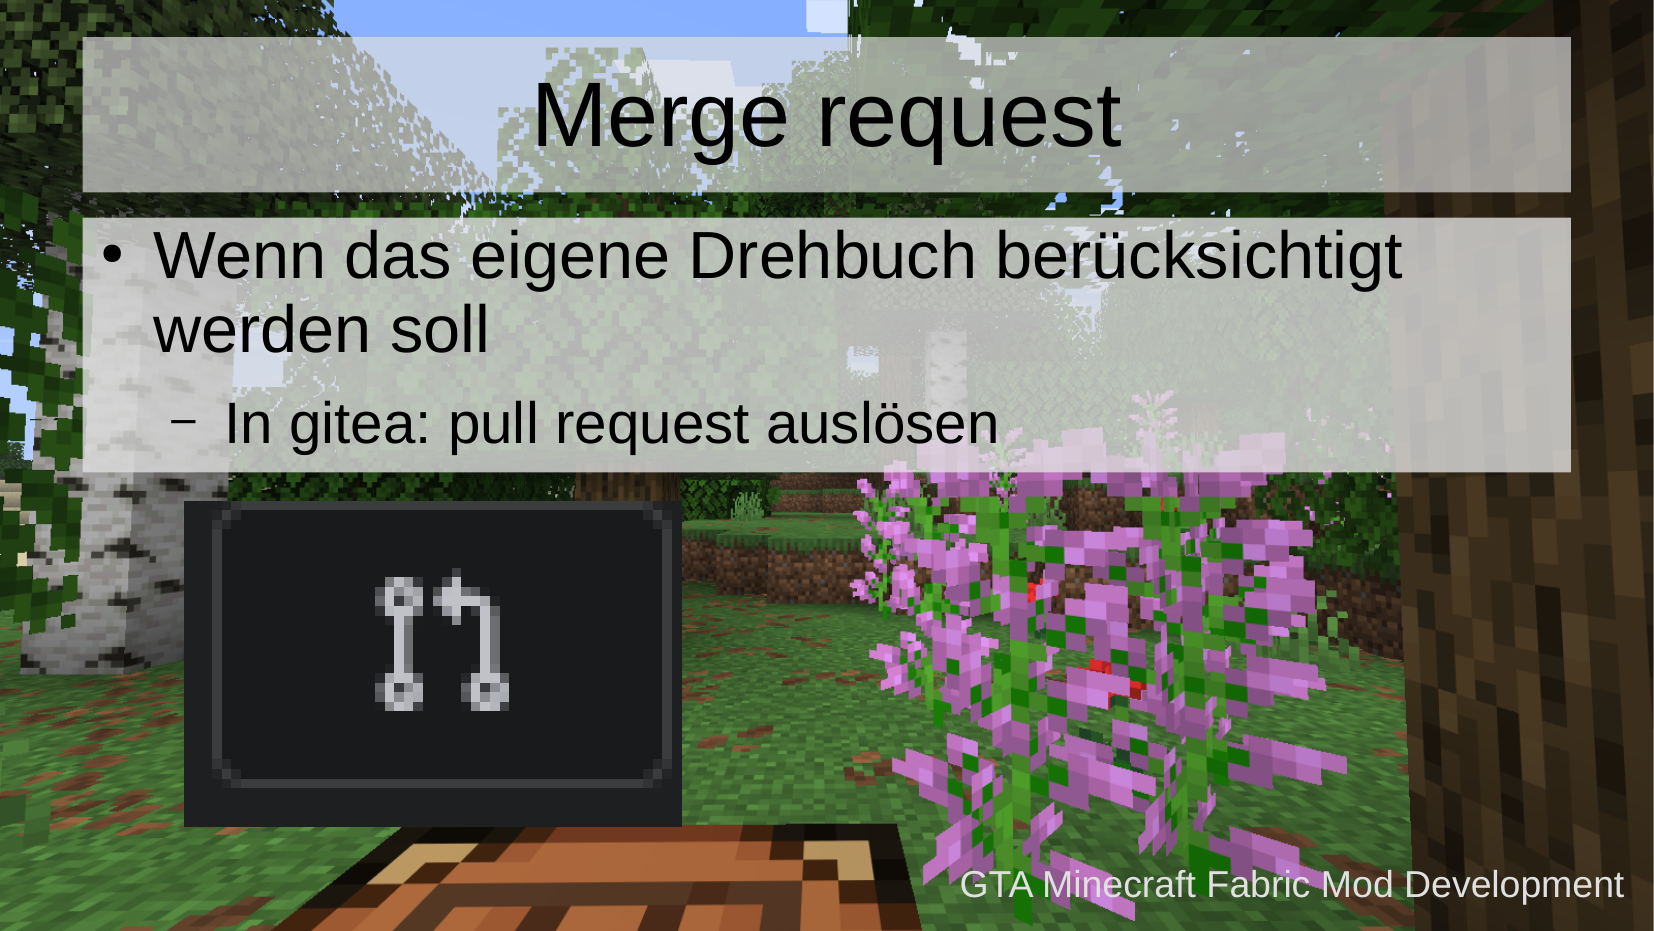

# Merge request
Wenn das eigene Drehbuch berücksichtigt werden soll
In gitea: pull request auslösen